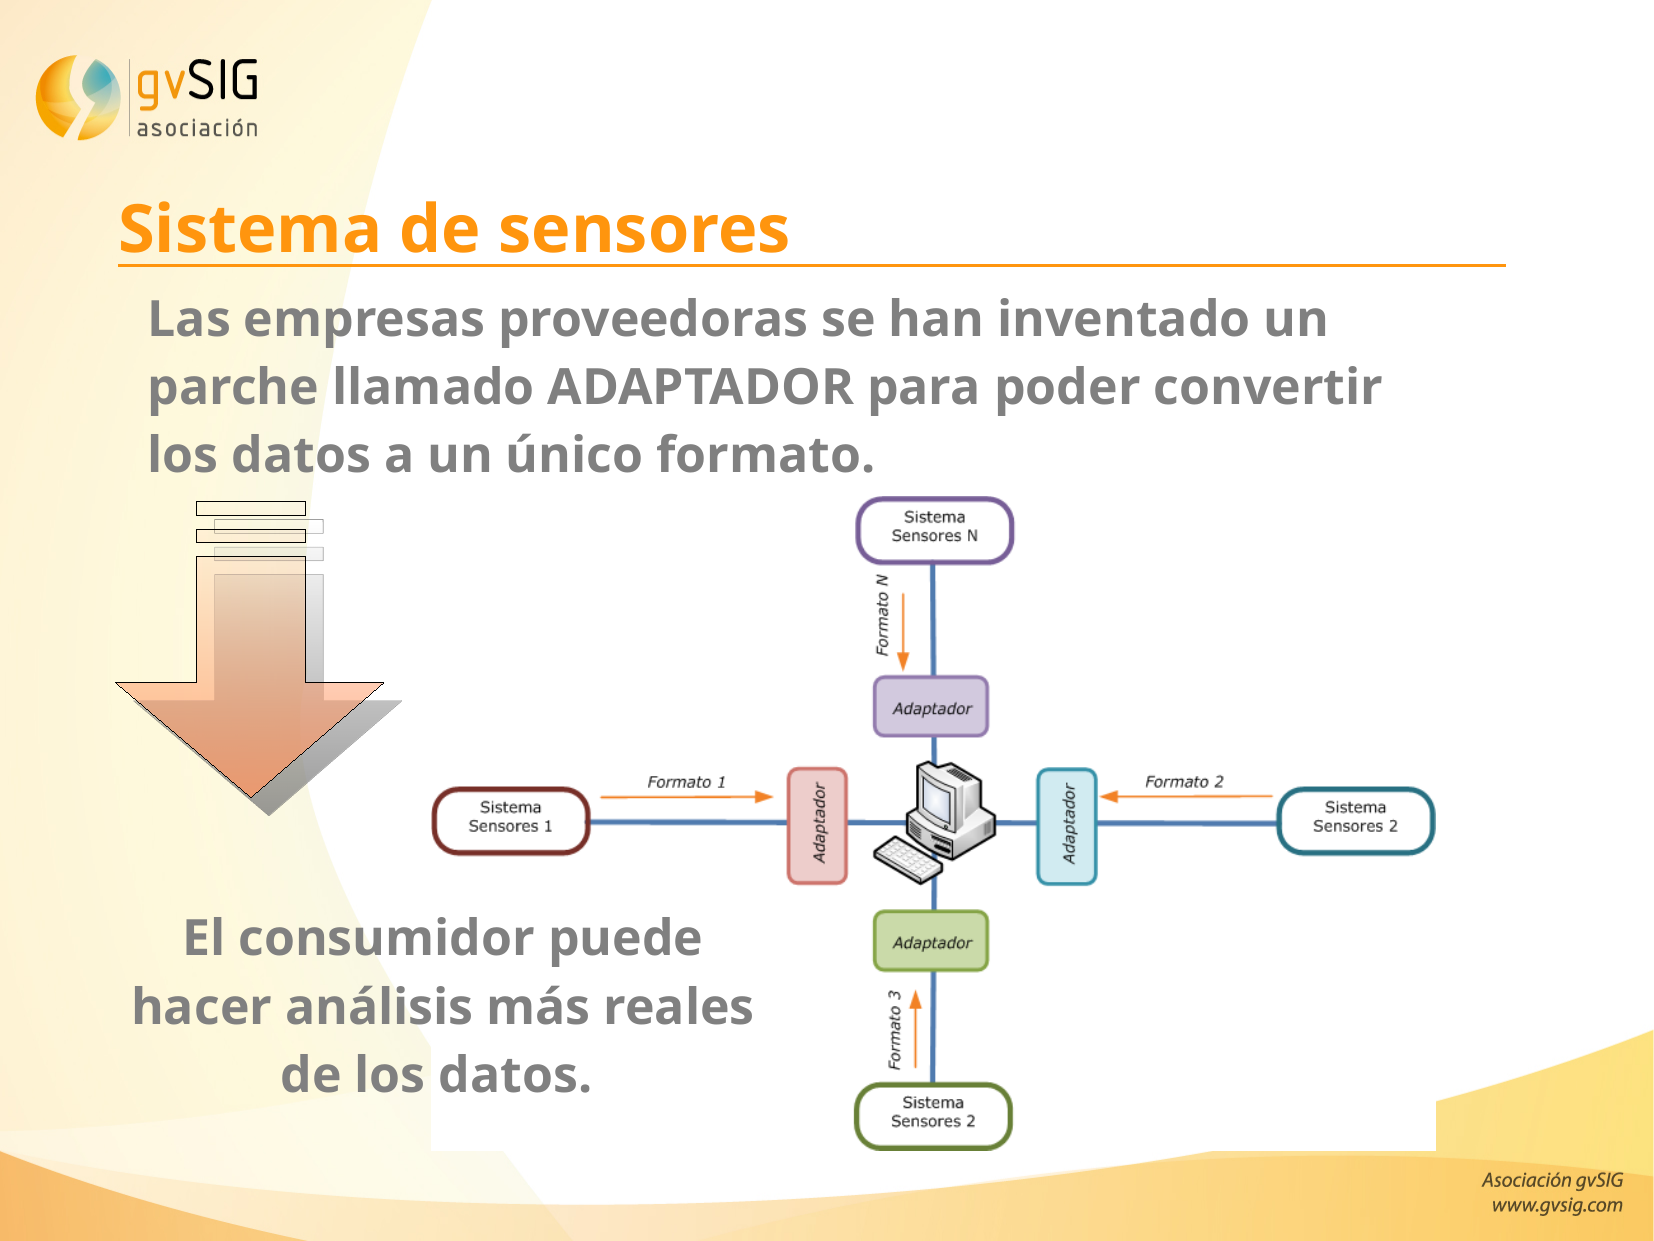

# Sistema de sensores
Las empresas proveedoras se han inventado un parche llamado ADAPTADOR para poder convertir los datos a un único formato.
El consumidor puede hacer análisis más reales de los datos.